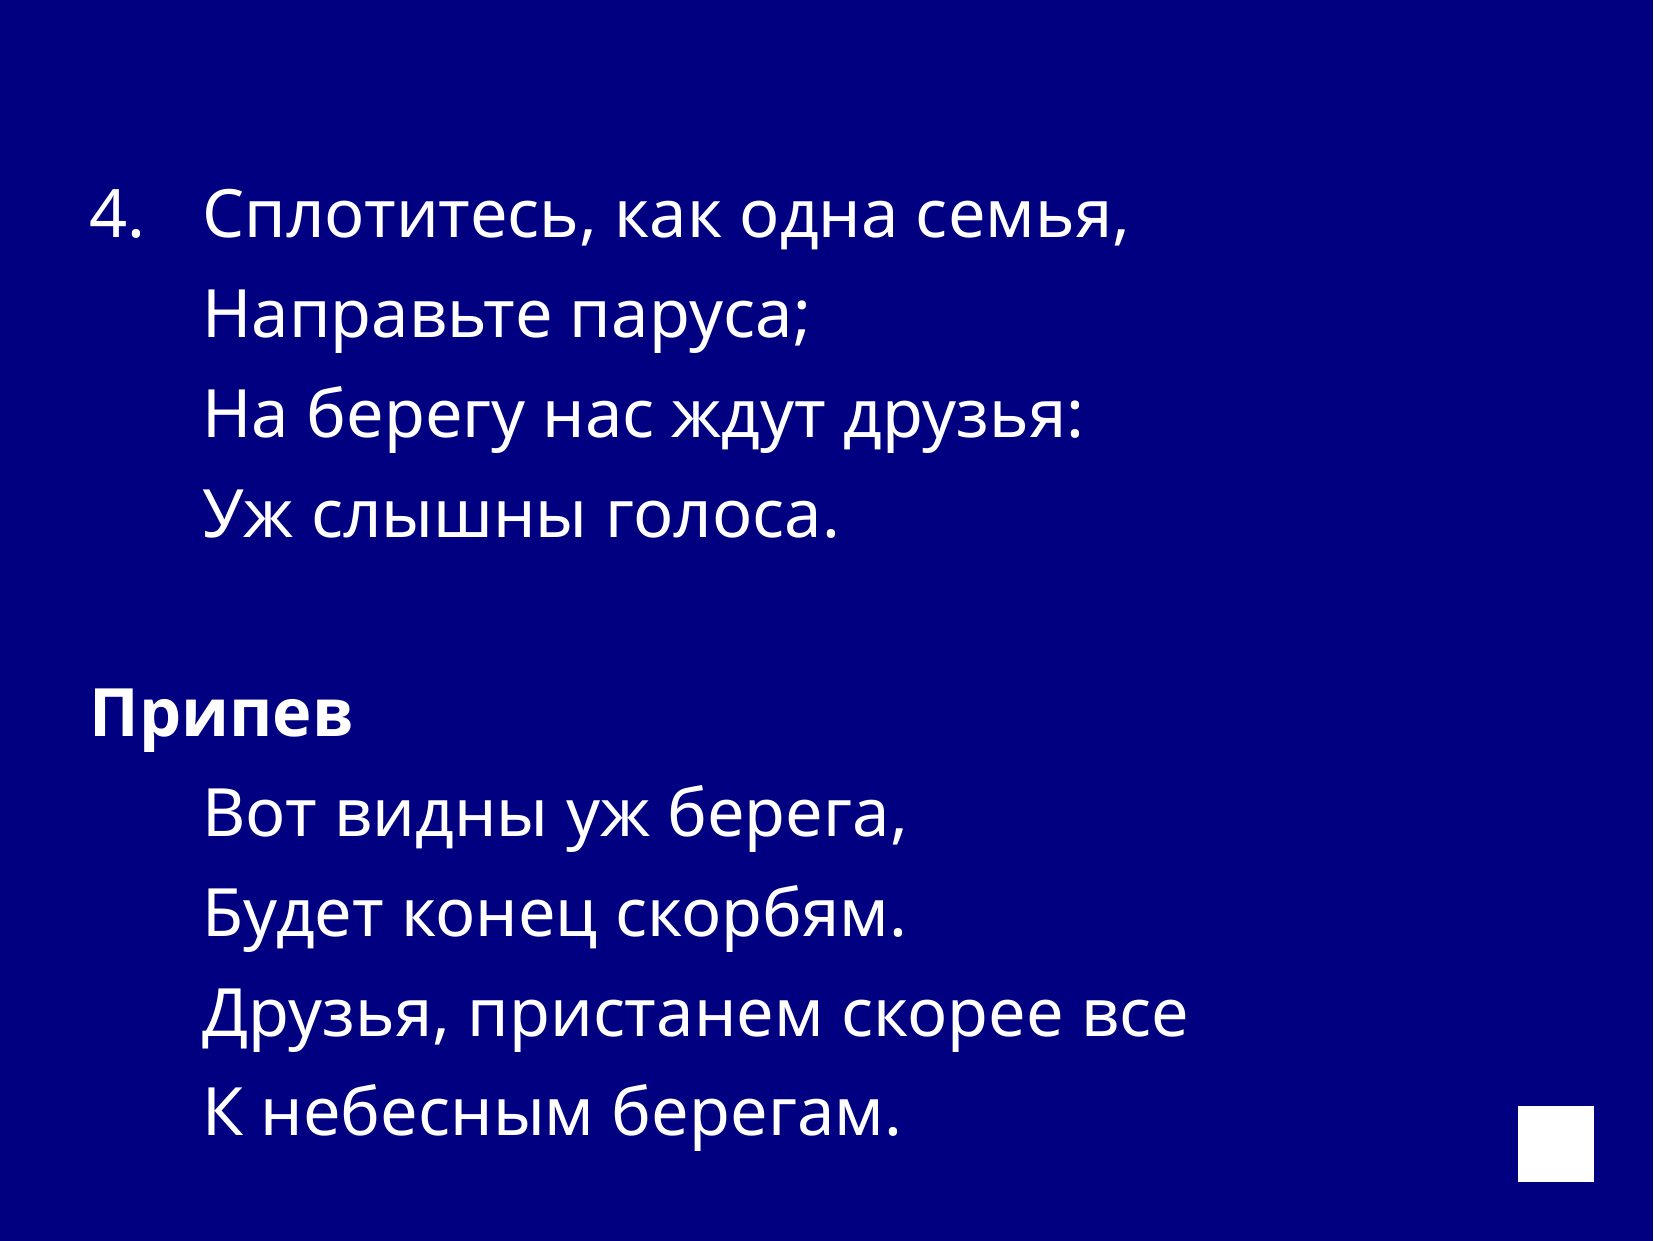

4.	Сплотитесь, как одна семья,
	Направьте паруса;
	На берегу нас ждут друзья:
	Уж слышны голоса.
Припев
	Вот видны уж берега,
	Будет конец скорбям.
	Друзья, пристанем скорее все
	К небесным берегам.